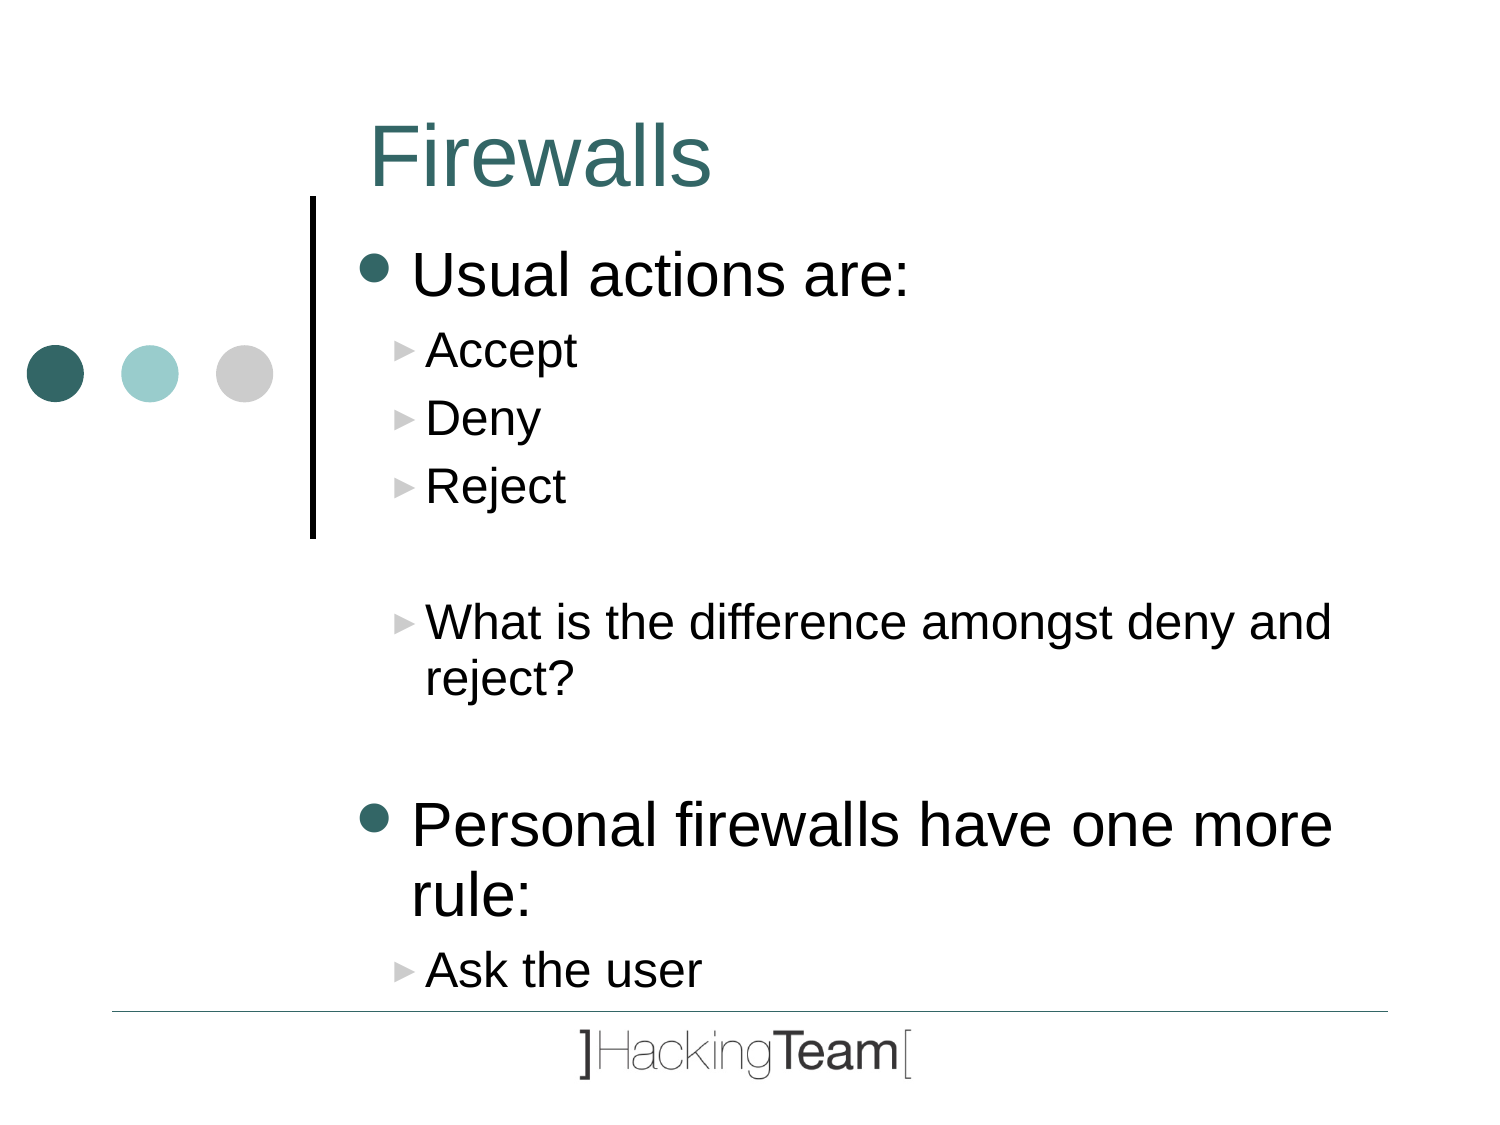

# Firewalls
Usual actions are:
Accept
Deny
Reject
What is the difference amongst deny and reject?
Personal firewalls have one more rule:
Ask the user